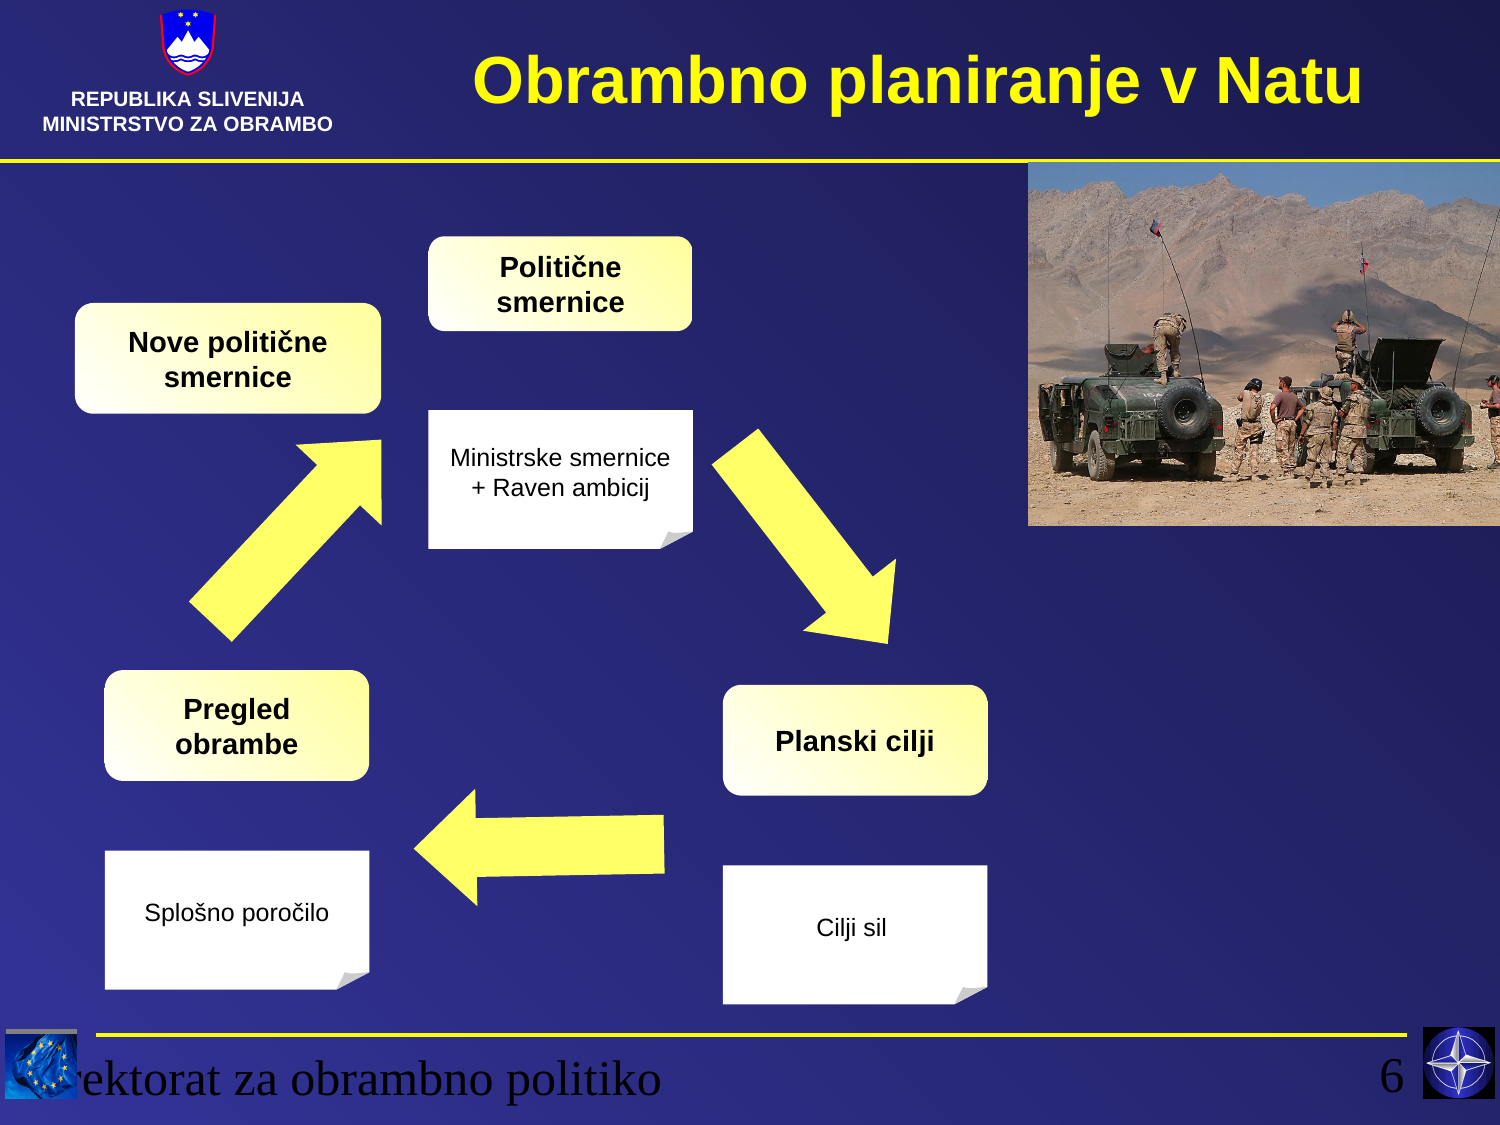

# Obrambno planiranje v Natu
Politične smernice
Ministrske smernice + Raven ambicij
Nove politične smernice
Pregled obrambe
Splošno poročilo
Planski cilji
Cilji sil
6
Direktorat za obrambno politiko